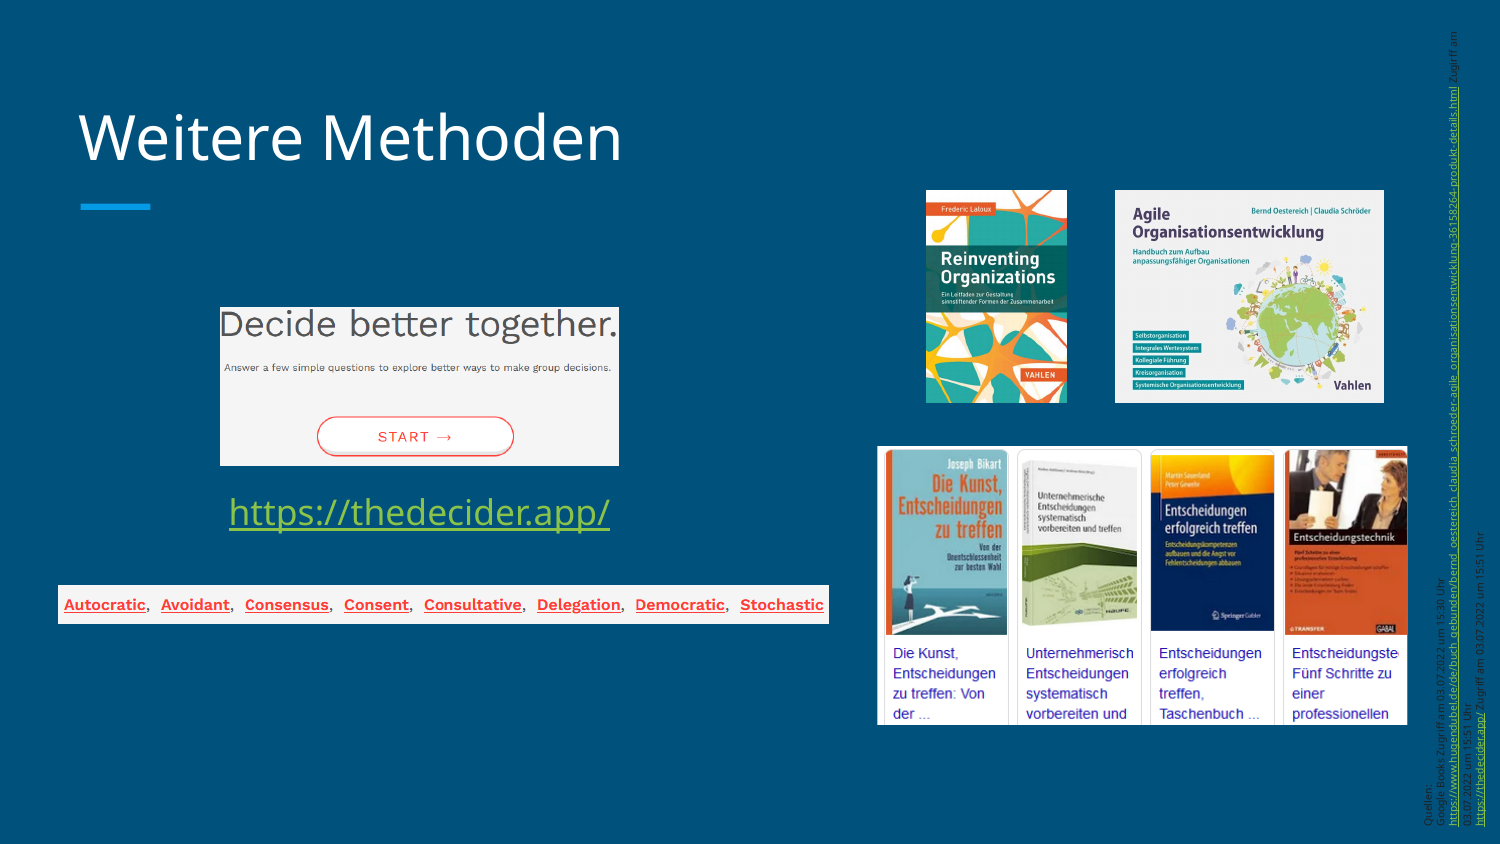

# Weitere Methoden
https://thedecider.app/
Quellen:
Google Books Zugriff am 03.07.2022 um 15:30 Uhr
https://www.hugendubel.de/de/buch_gebunden/bernd_oestereich_claudia_schroeder-agile_organisationsentwicklung-36158264-produkt-details.html Zugirff am 03.07.2022 um 15:51 Uhr
https://thedecider.app/ Zugriff am 03.07.2022 um 15:51 Uhr